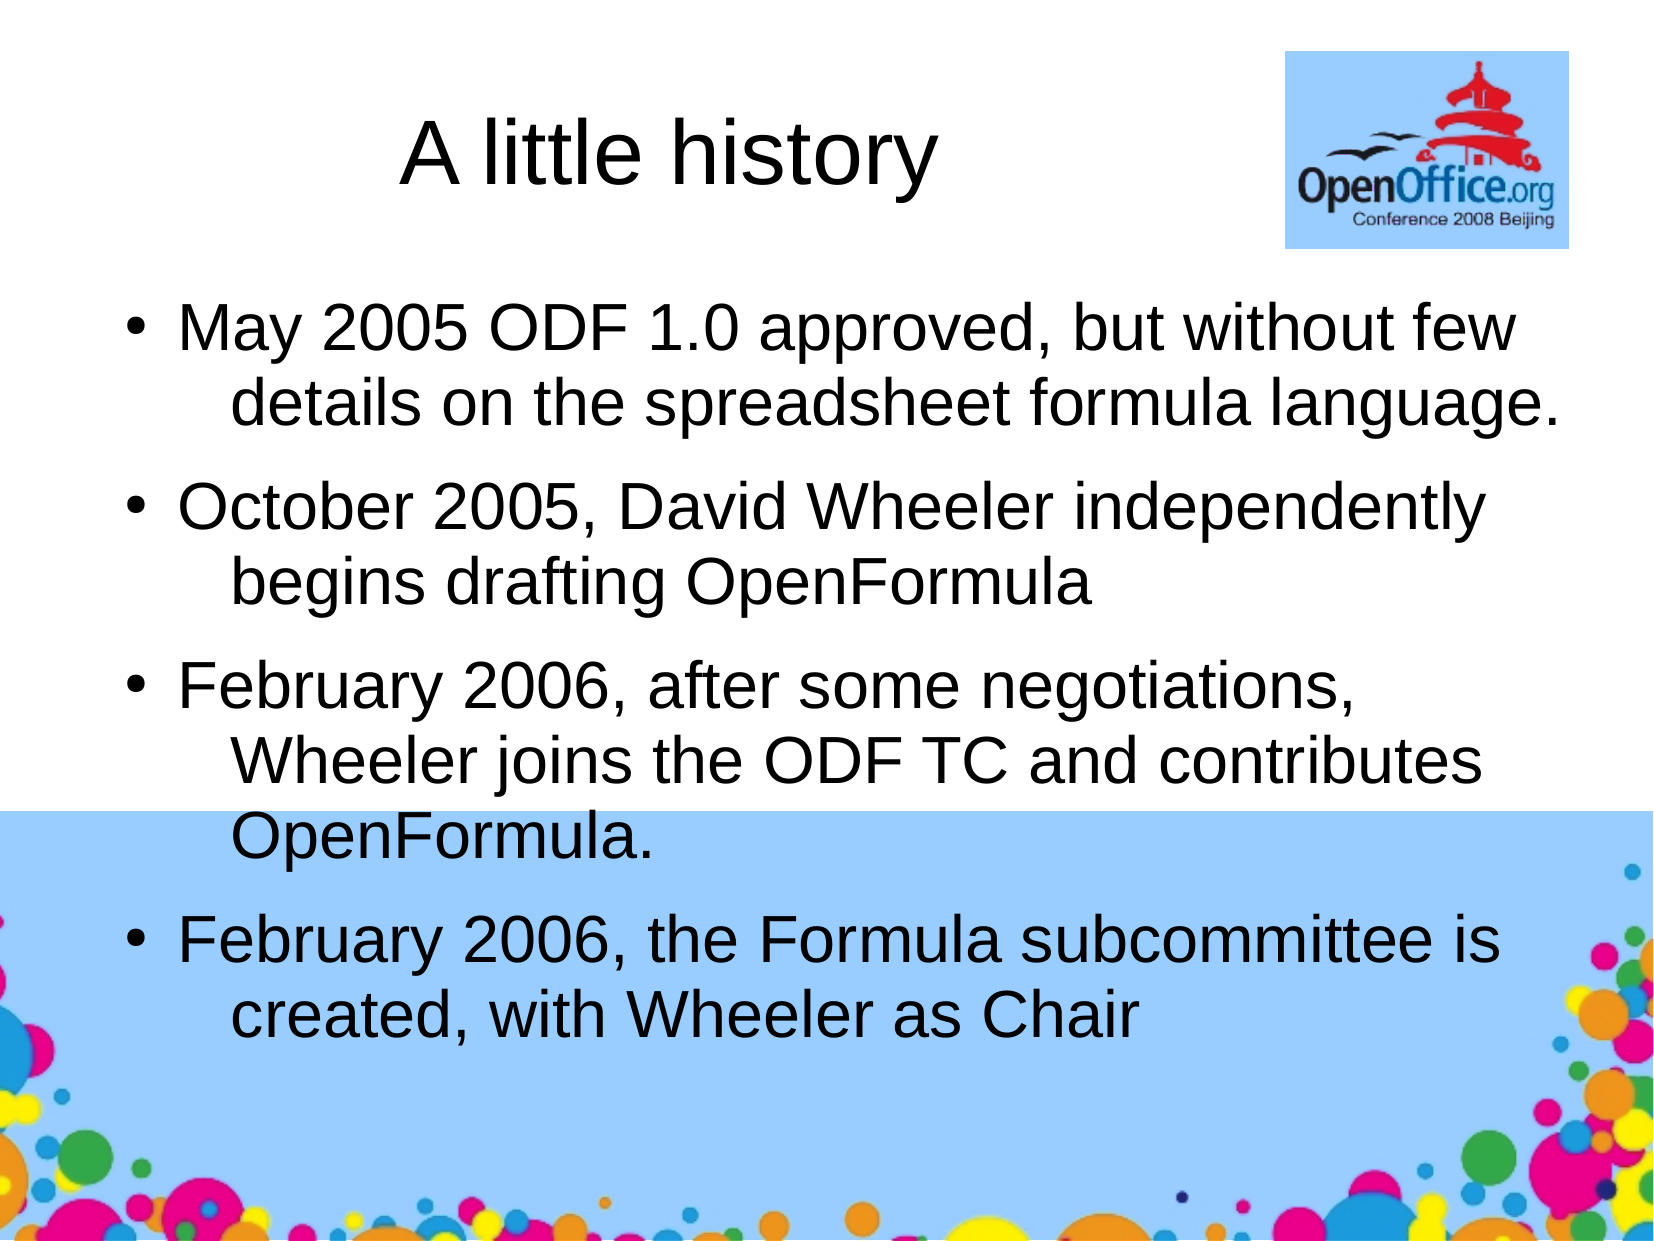

# A little history
May 2005 ODF 1.0 approved, but without few details on the spreadsheet formula language.
October 2005, David Wheeler independently begins drafting OpenFormula
February 2006, after some negotiations, Wheeler joins the ODF TC and contributes OpenFormula.
February 2006, the Formula subcommittee is created, with Wheeler as Chair